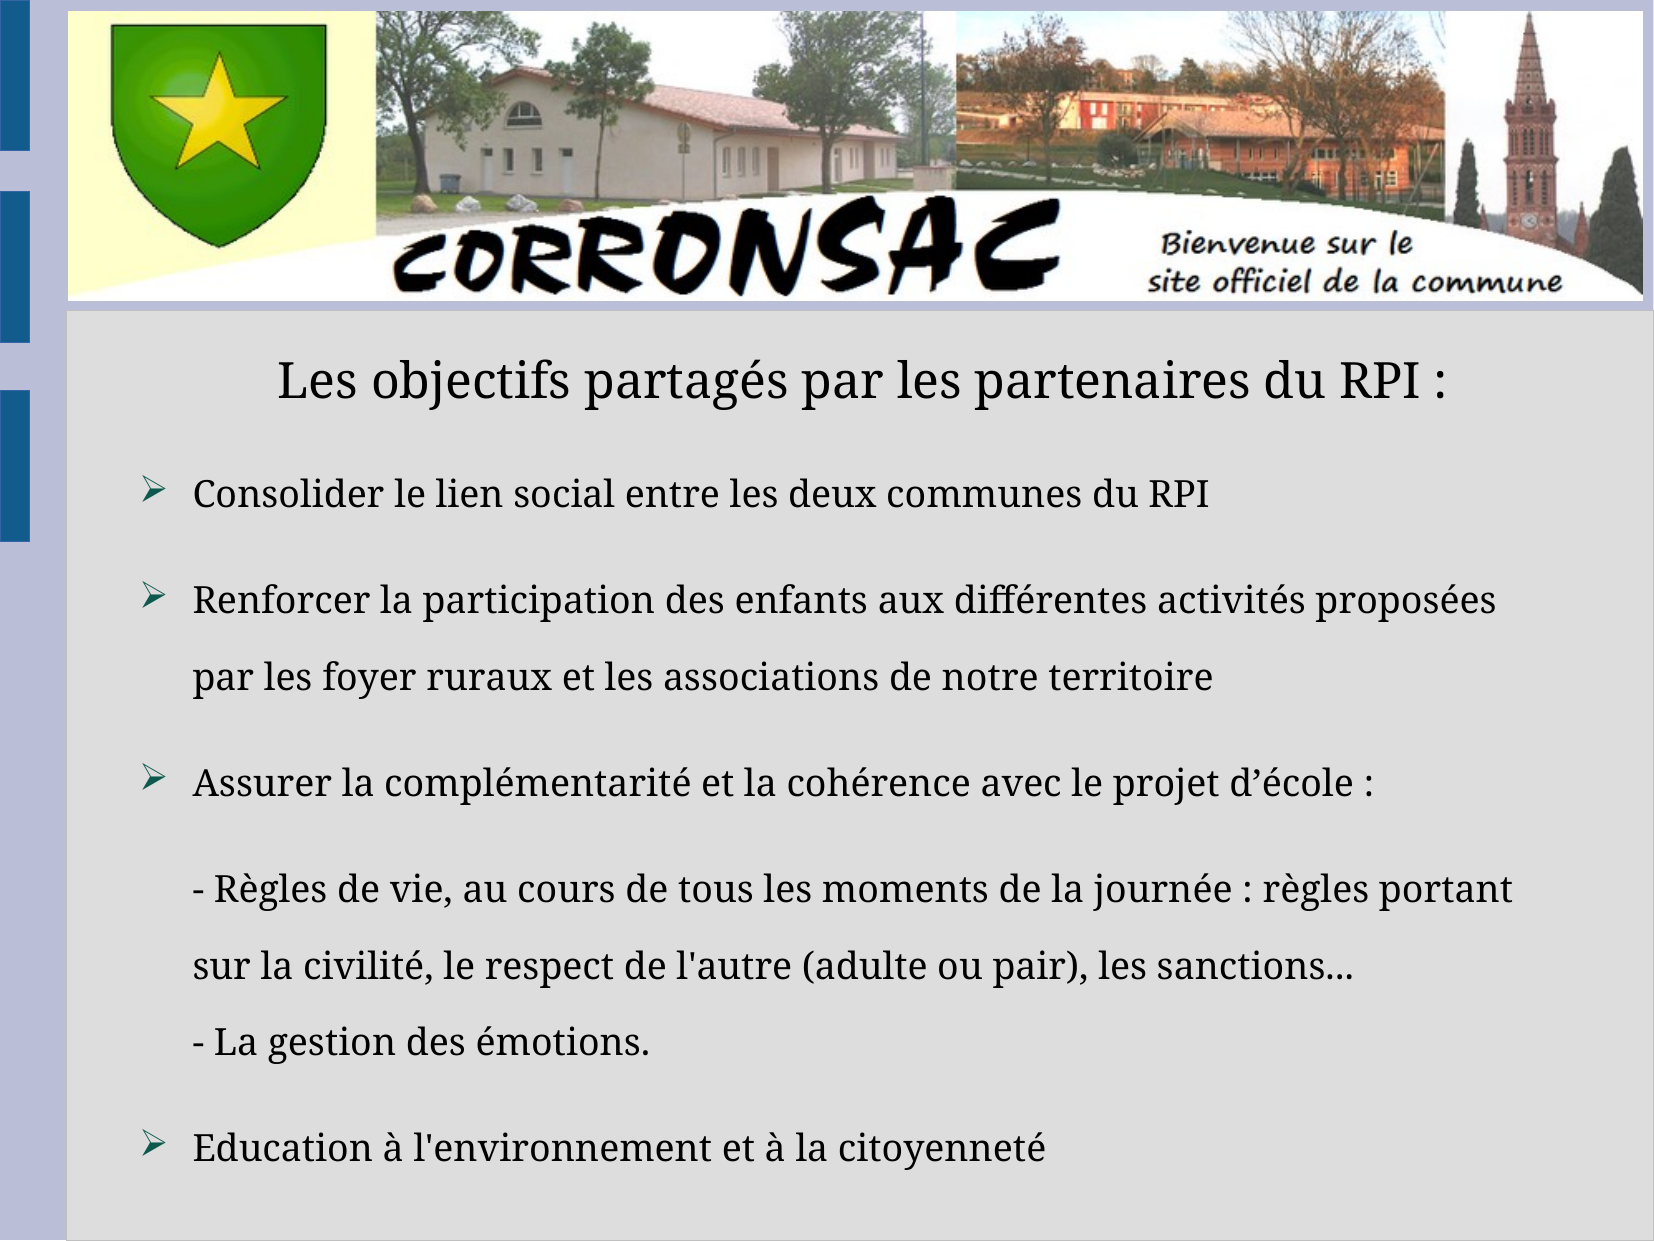

#
Les objectifs partagés par les partenaires du RPI :
Consolider le lien social entre les deux communes du RPI
Renforcer la participation des enfants aux différentes activités proposées par les foyer ruraux et les associations de notre territoire
Assurer la complémentarité et la cohérence avec le projet d’école :
- Règles de vie, au cours de tous les moments de la journée : règles portant sur la civilité, le respect de l'autre (adulte ou pair), les sanctions...
- La gestion des émotions.
Education à l'environnement et à la citoyenneté